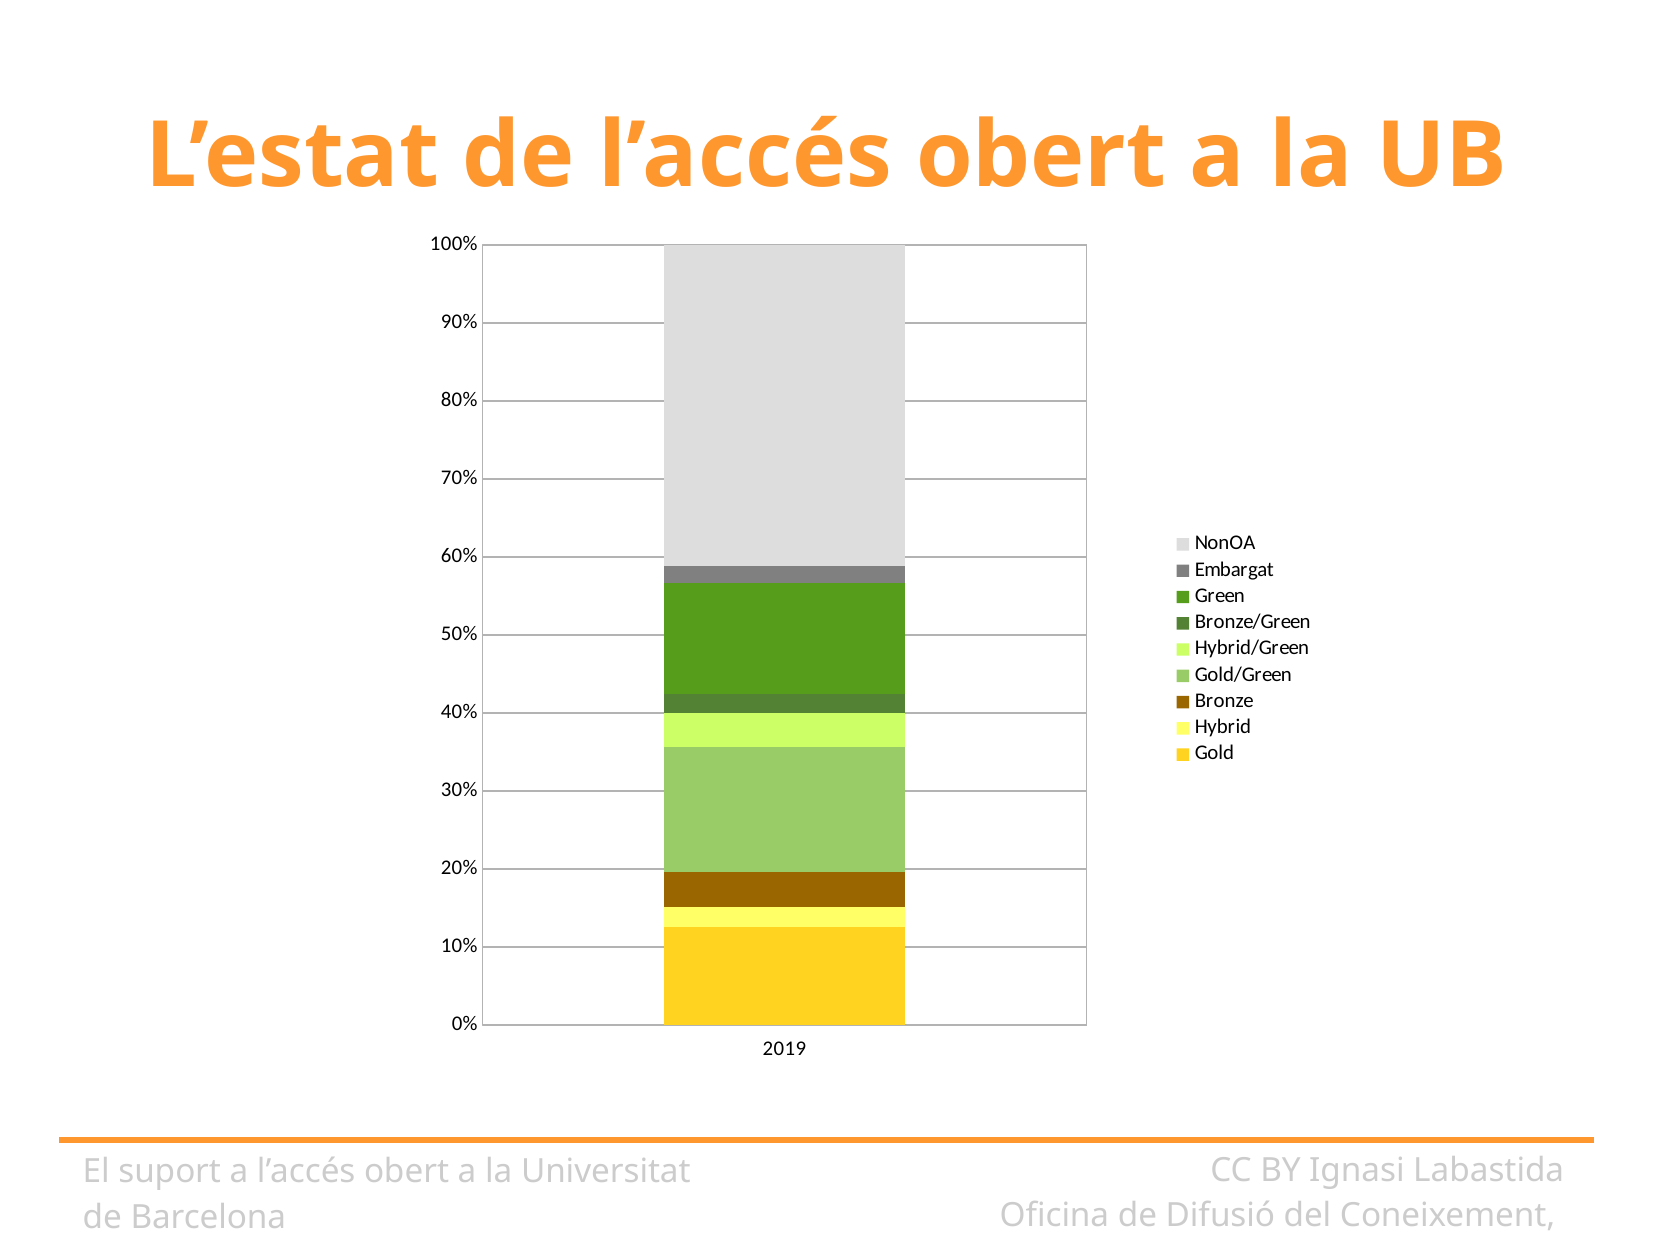

# L’estat de l’accés obert a la UB
### Chart
| Category | Gold | Hybrid | Bronze | Gold/Green | Hybrid/Green | Bronze/Green | Green | Embargat | NonOA |
|---|---|---|---|---|---|---|---|---|---|
| 2019 | 784.0 | 161.0 | 282.0 | 1007.0 | 274.0 | 147.0 | 893.0 | 138.0 | 2578.0 |